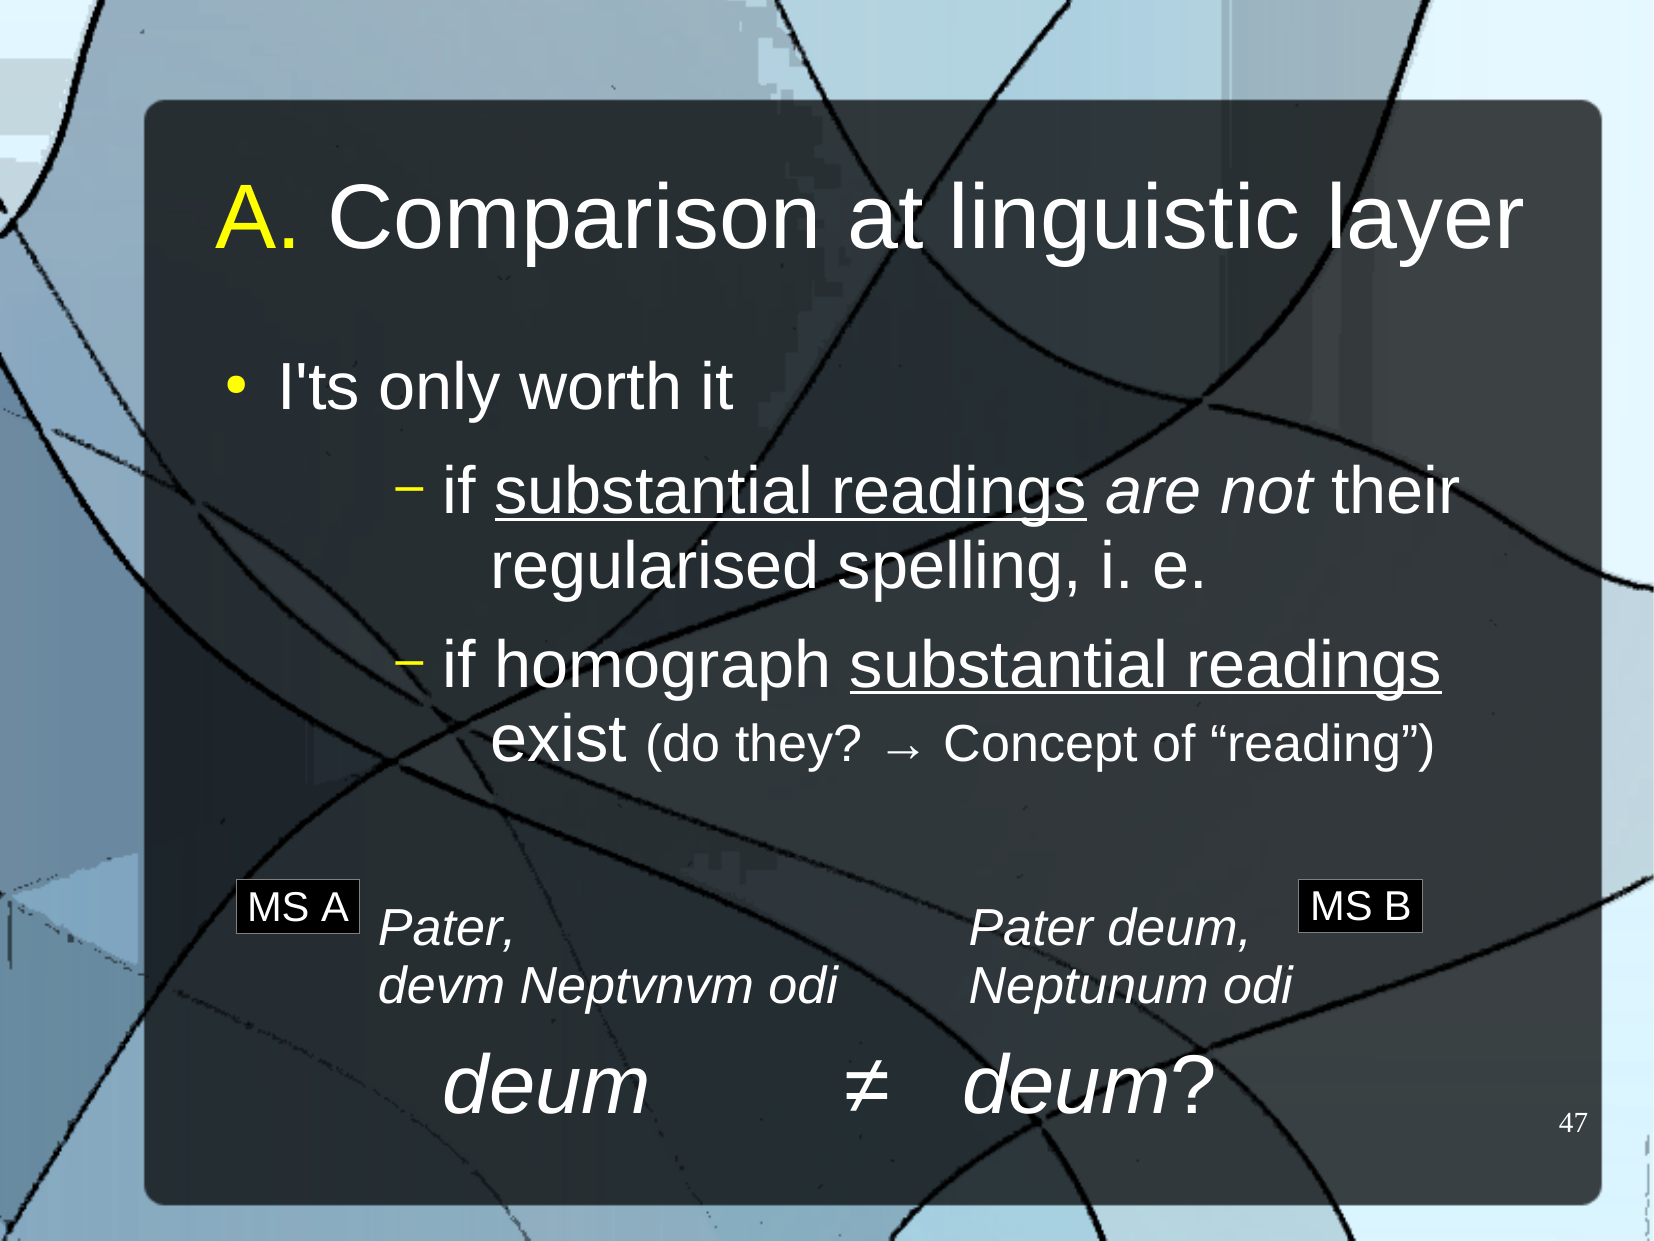

# A. Comparison at linguistic layer
I'ts only worth it
if substantial readings are not their regularised spelling, i. e.
if homograph substantial readings exist (do they? → Concept of “reading”)
Pater,				Pater deum,
devm Neptvnvm odi		Neptunum odi
deum		≠	deum?
MS B
MS A
47